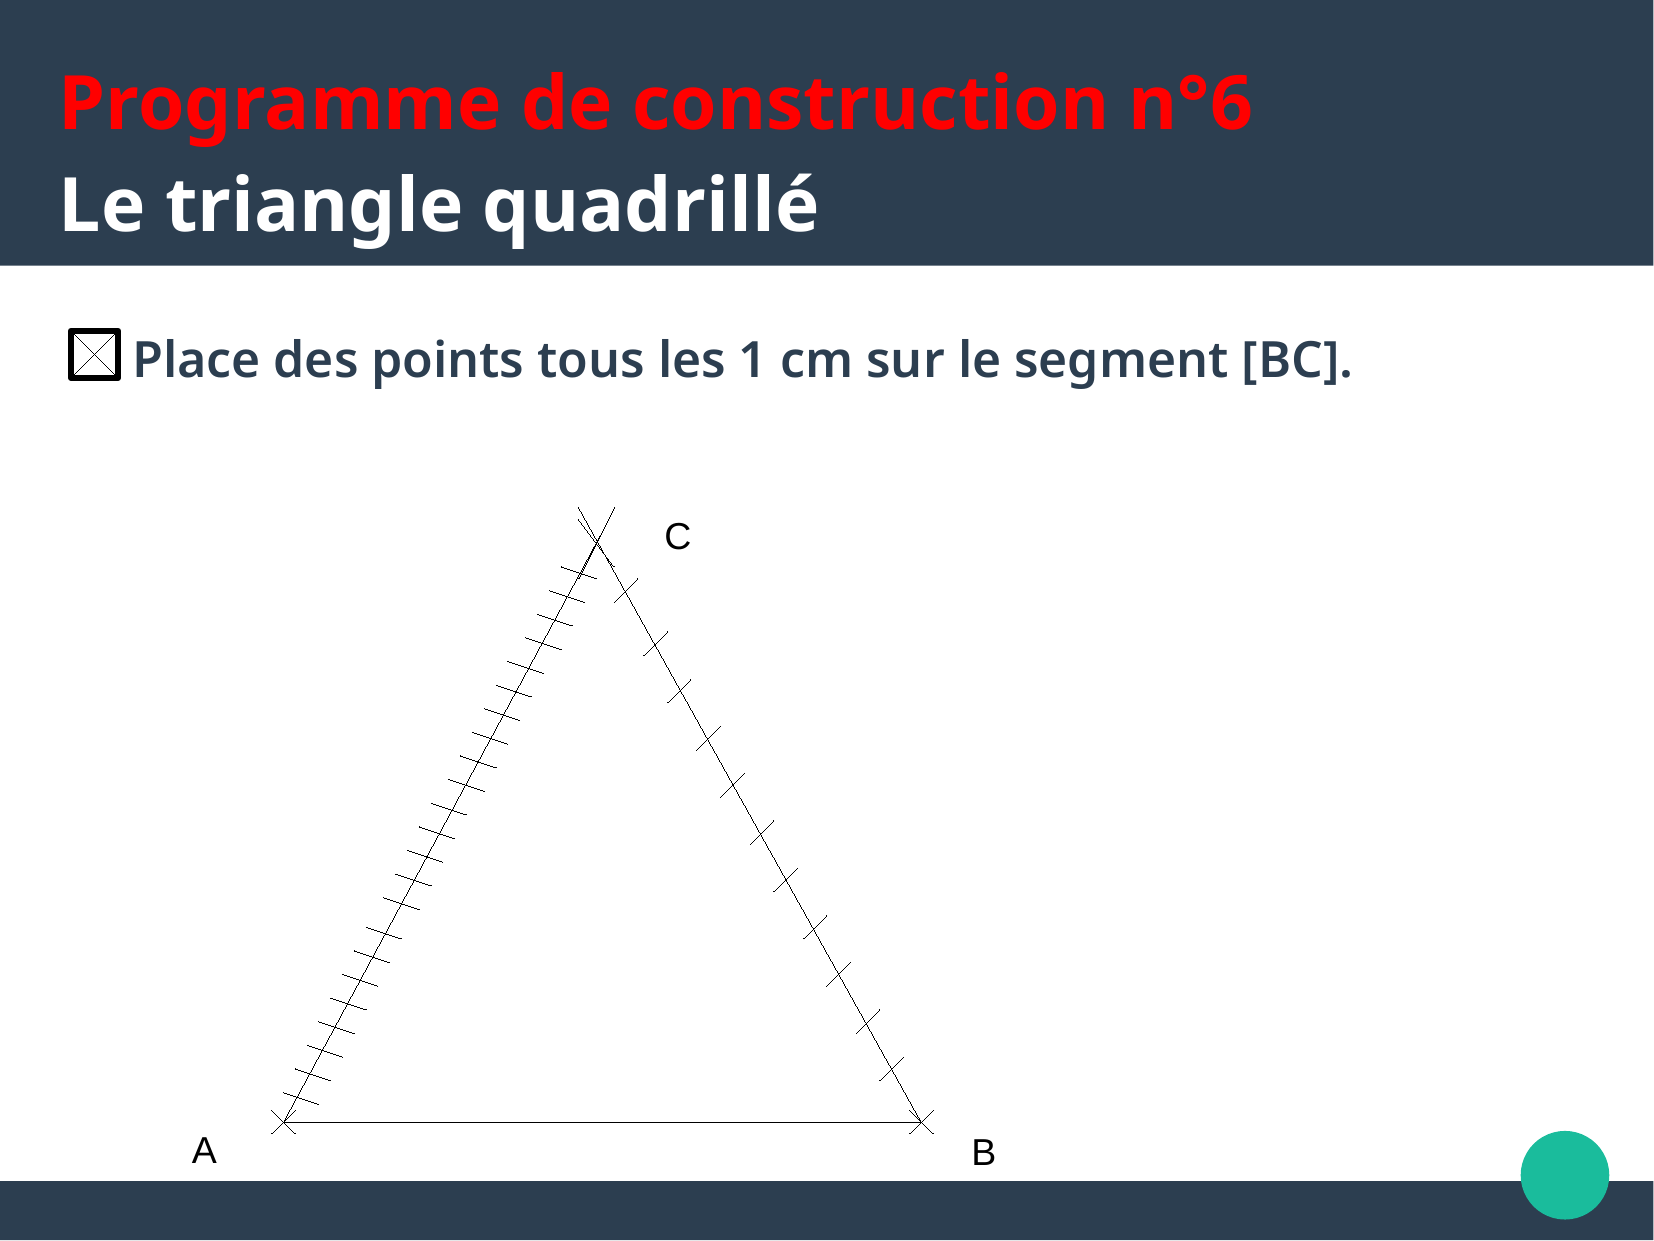

# Programme de construction n°6 Le triangle quadrillé
Place des points tous les 1 cm sur le segment [BC].
C
A
B